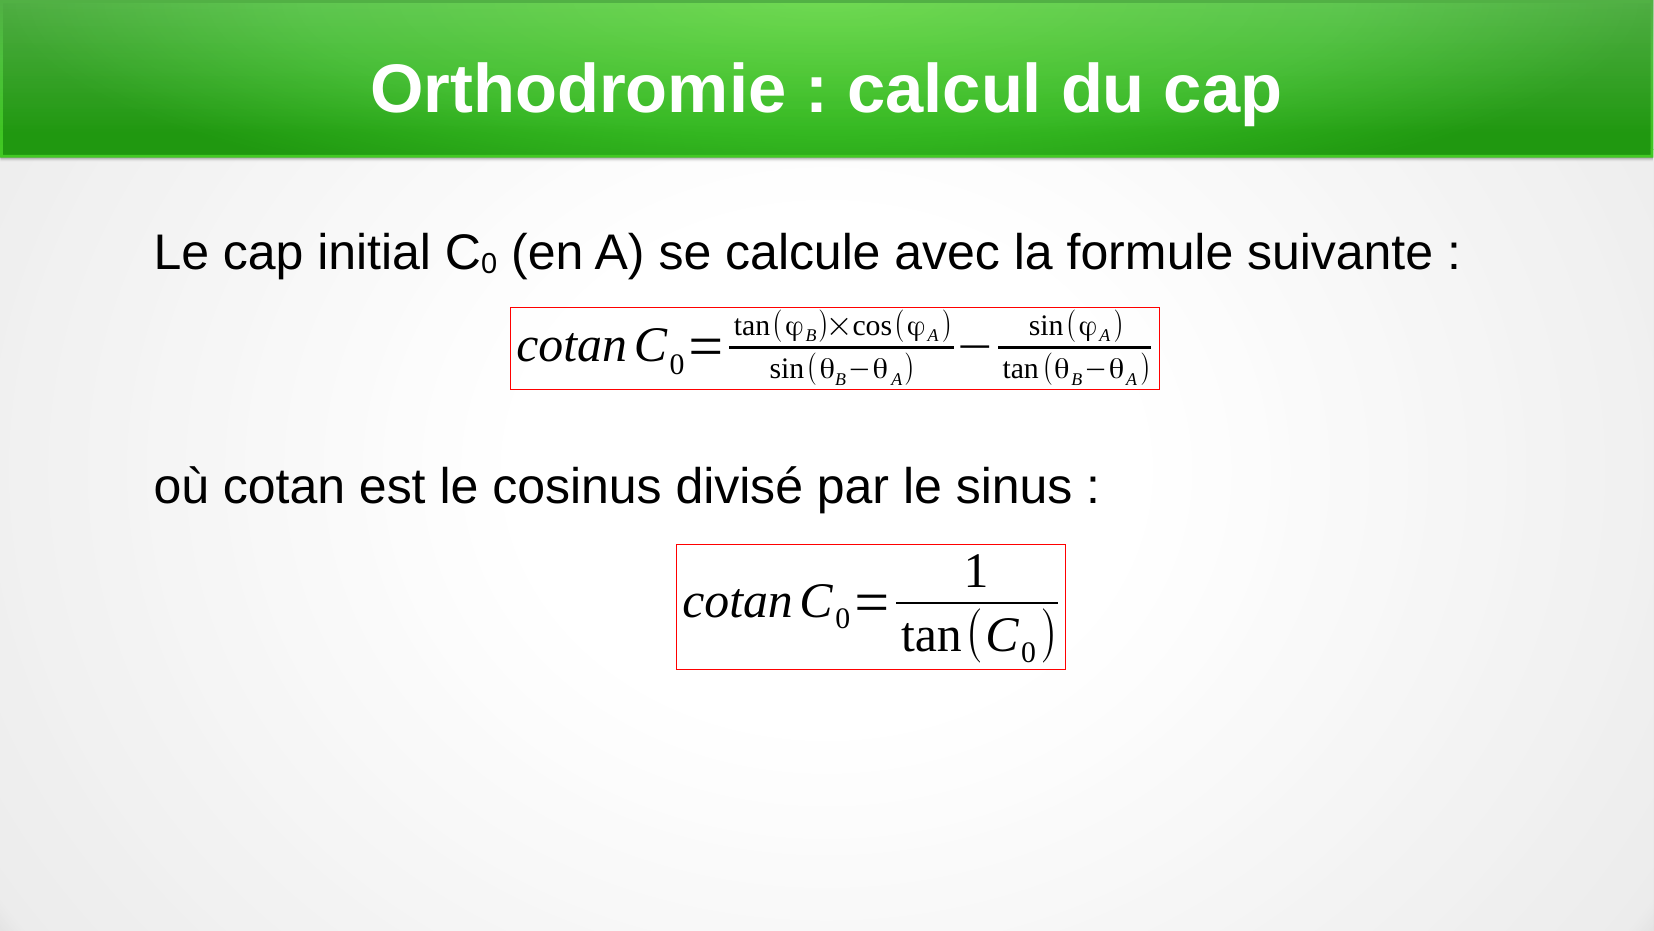

# Orthodromie : calcul du cap
Le cap initial C0 (en A) se calcule avec la formule suivante :
où cotan est le cosinus divisé par le sinus :